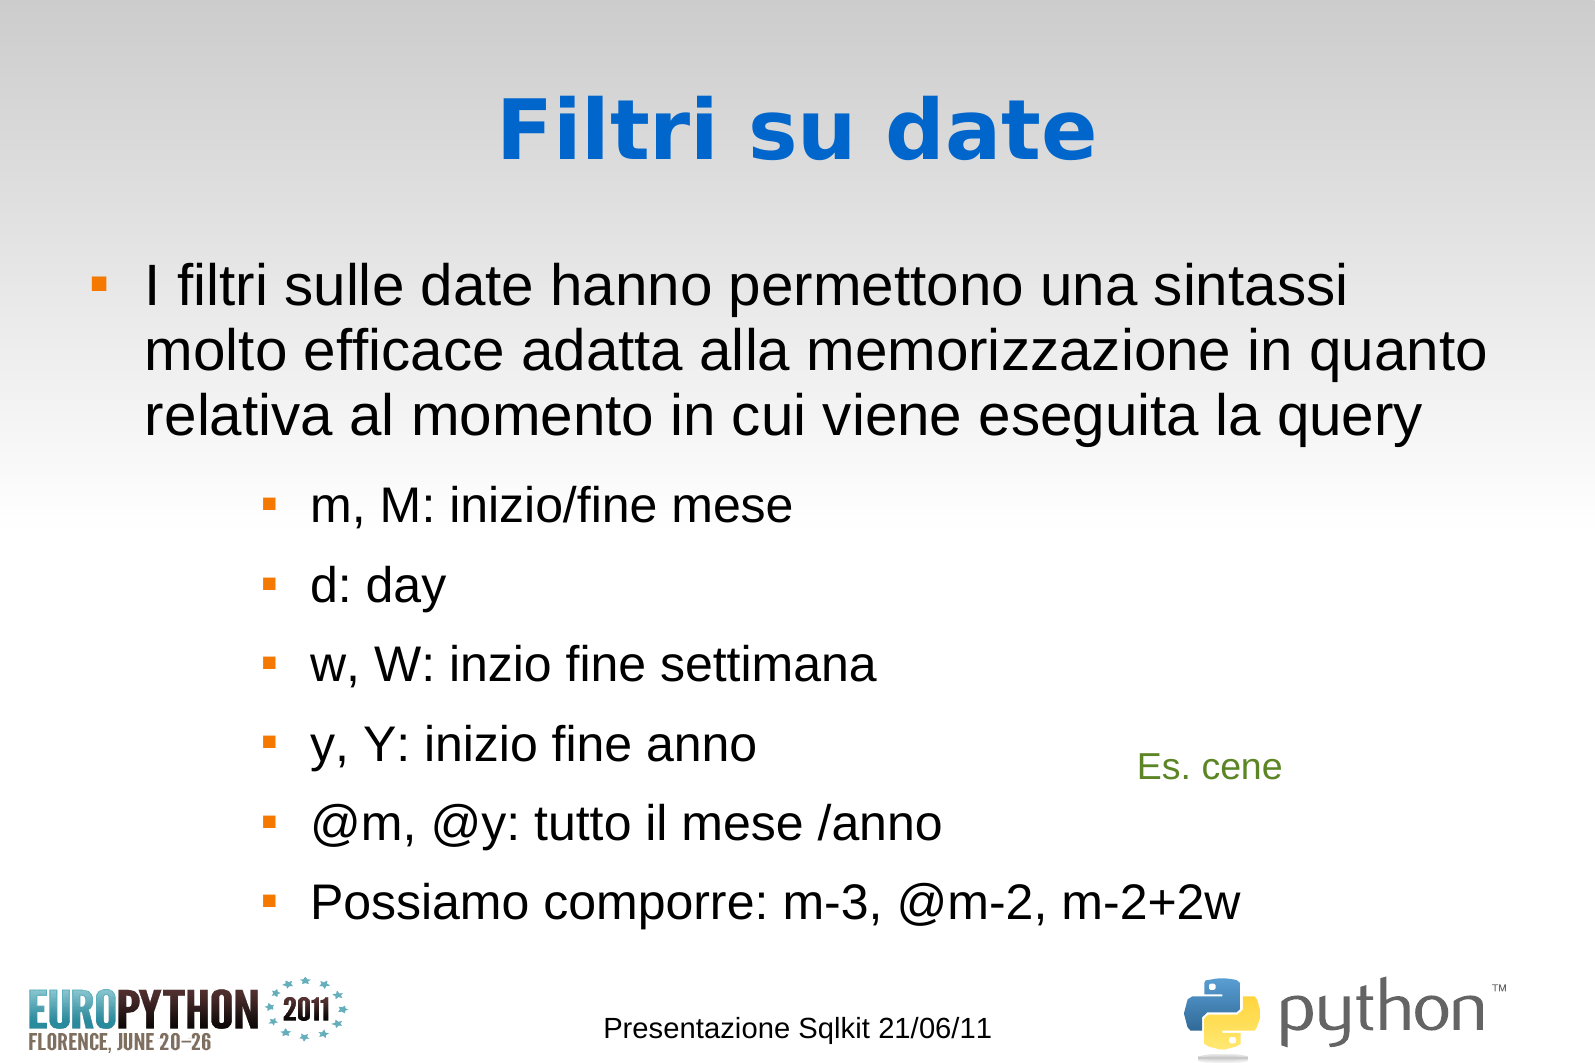

# Filtri su date
I filtri sulle date hanno permettono una sintassi molto efficace adatta alla memorizzazione in quanto relativa al momento in cui viene eseguita la query
m, M: inizio/fine mese
d: day
w, W: inzio fine settimana
y, Y: inizio fine anno
@m, @y: tutto il mese /anno
Possiamo comporre: m-3, @m-2, m-2+2w
Es. cene